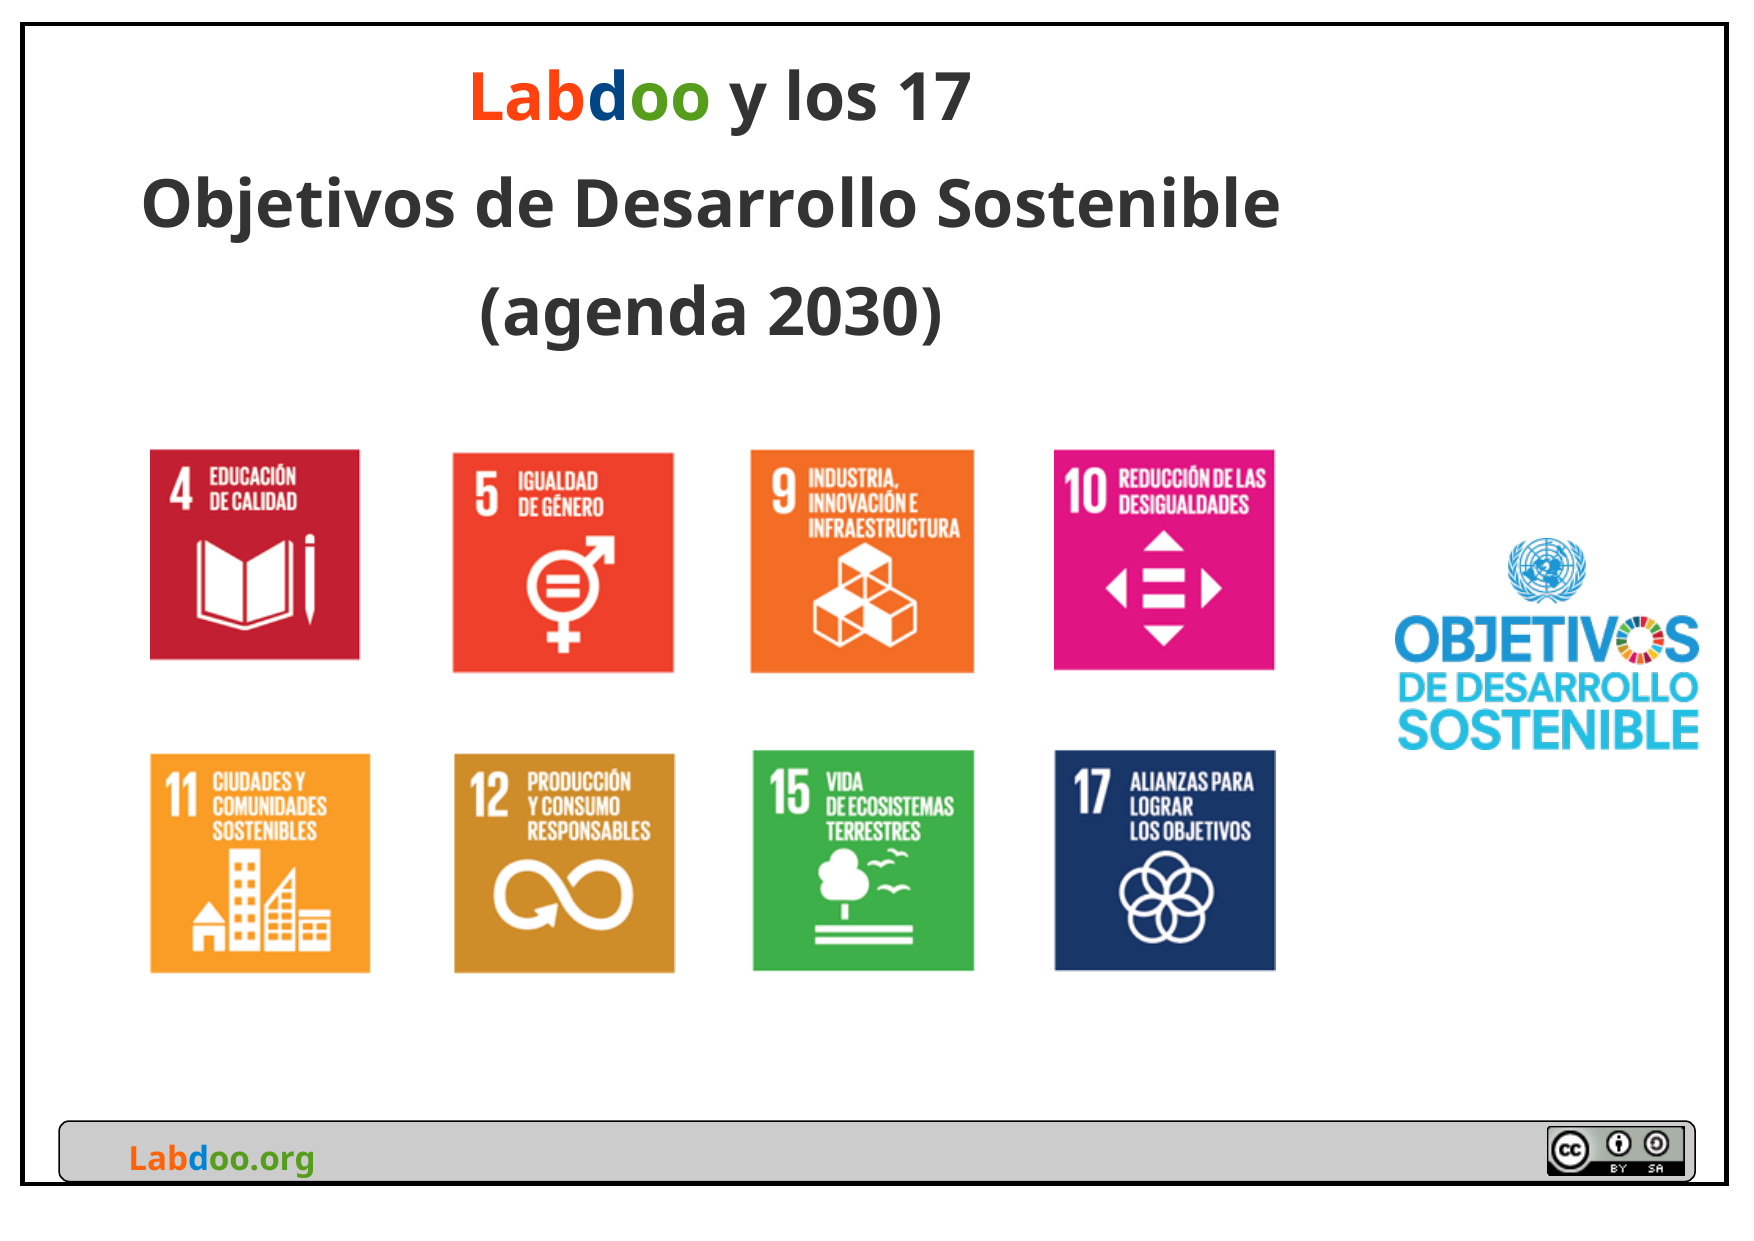

# Labdoo y los 17 Objetivos de Desarrollo Sostenible (agenda 2030)
Labdoo.org